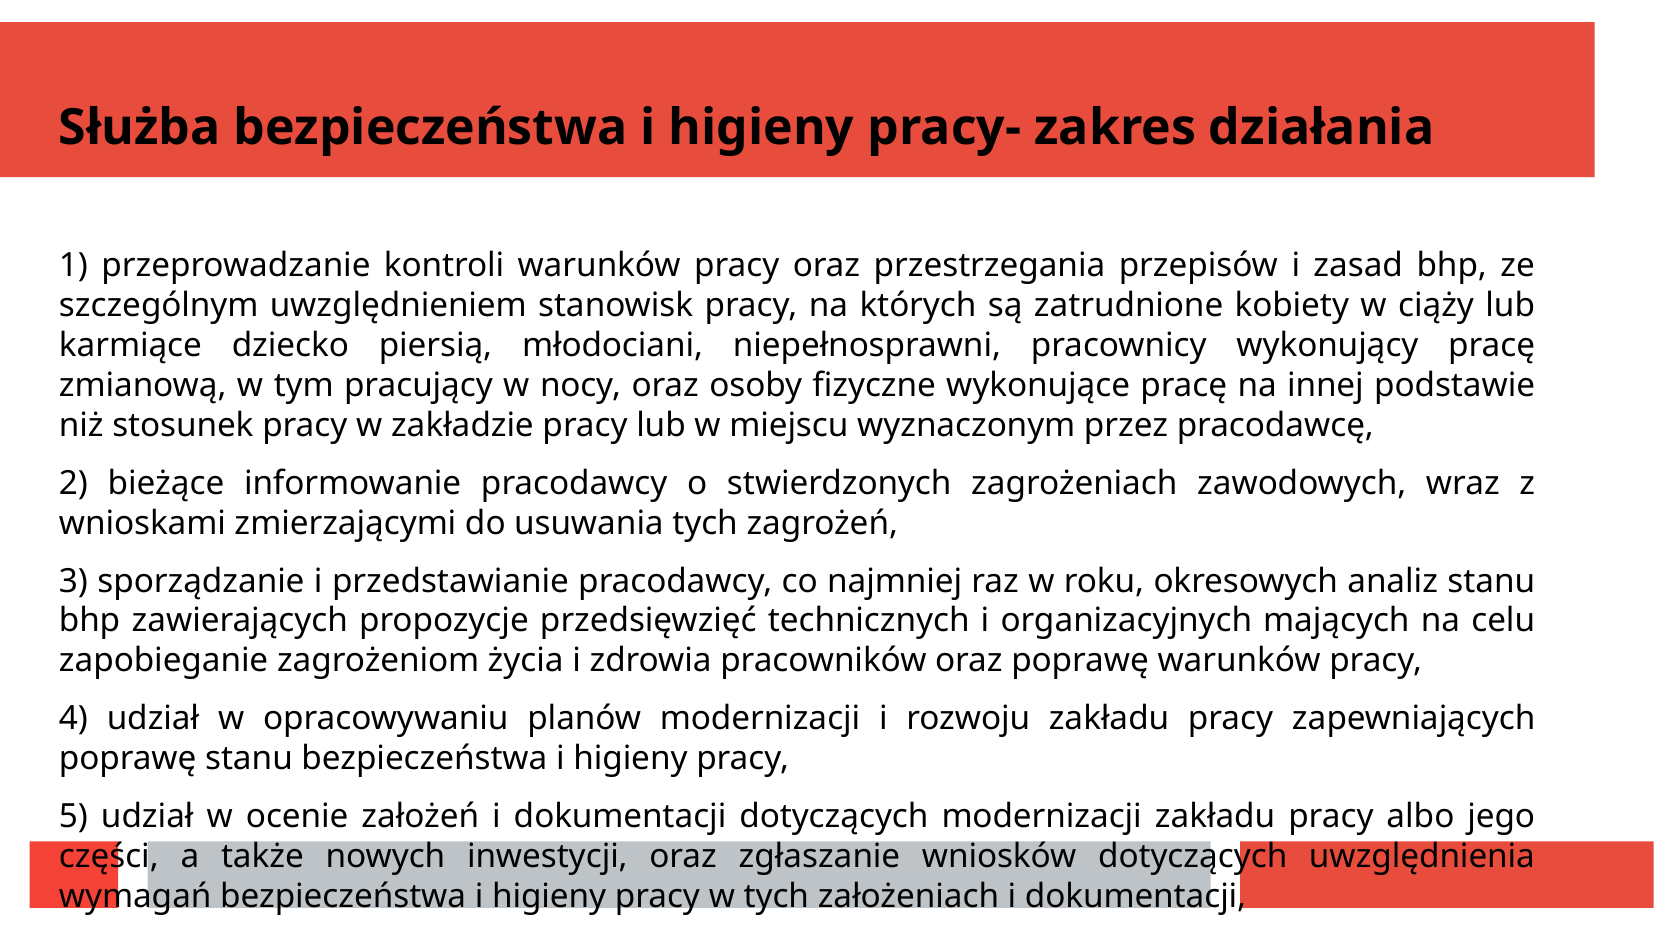

# Służba bezpieczeństwa i higieny pracy- zakres działania
1) przeprowadzanie kontroli warunków pracy oraz przestrzegania przepisów i zasad bhp, ze szczególnym uwzględnieniem stanowisk pracy, na których są zatrudnione kobiety w ciąży lub karmiące dziecko piersią, młodociani, niepełnosprawni, pracownicy wykonujący pracę zmianową, w tym pracujący w nocy, oraz osoby fizyczne wykonujące pracę na innej podstawie niż stosunek pracy w zakładzie pracy lub w miejscu wyznaczonym przez pracodawcę,
2) bieżące informowanie pracodawcy o stwierdzonych zagrożeniach zawodowych, wraz z wnioskami zmierzającymi do usuwania tych zagrożeń,
3) sporządzanie i przedstawianie pracodawcy, co najmniej raz w roku, okresowych analiz stanu bhp zawierających propozycje przedsięwzięć technicznych i organizacyjnych mających na celu zapobieganie zagrożeniom życia i zdrowia pracowników oraz poprawę warunków pracy,
4) udział w opracowywaniu planów modernizacji i rozwoju zakładu pracy zapewniających poprawę stanu bezpieczeństwa i higieny pracy,
5) udział w ocenie założeń i dokumentacji dotyczących modernizacji zakładu pracy albo jego części, a także nowych inwestycji, oraz zgłaszanie wniosków dotyczących uwzględnienia wymagań bezpieczeństwa i higieny pracy w tych założeniach i dokumentacji,